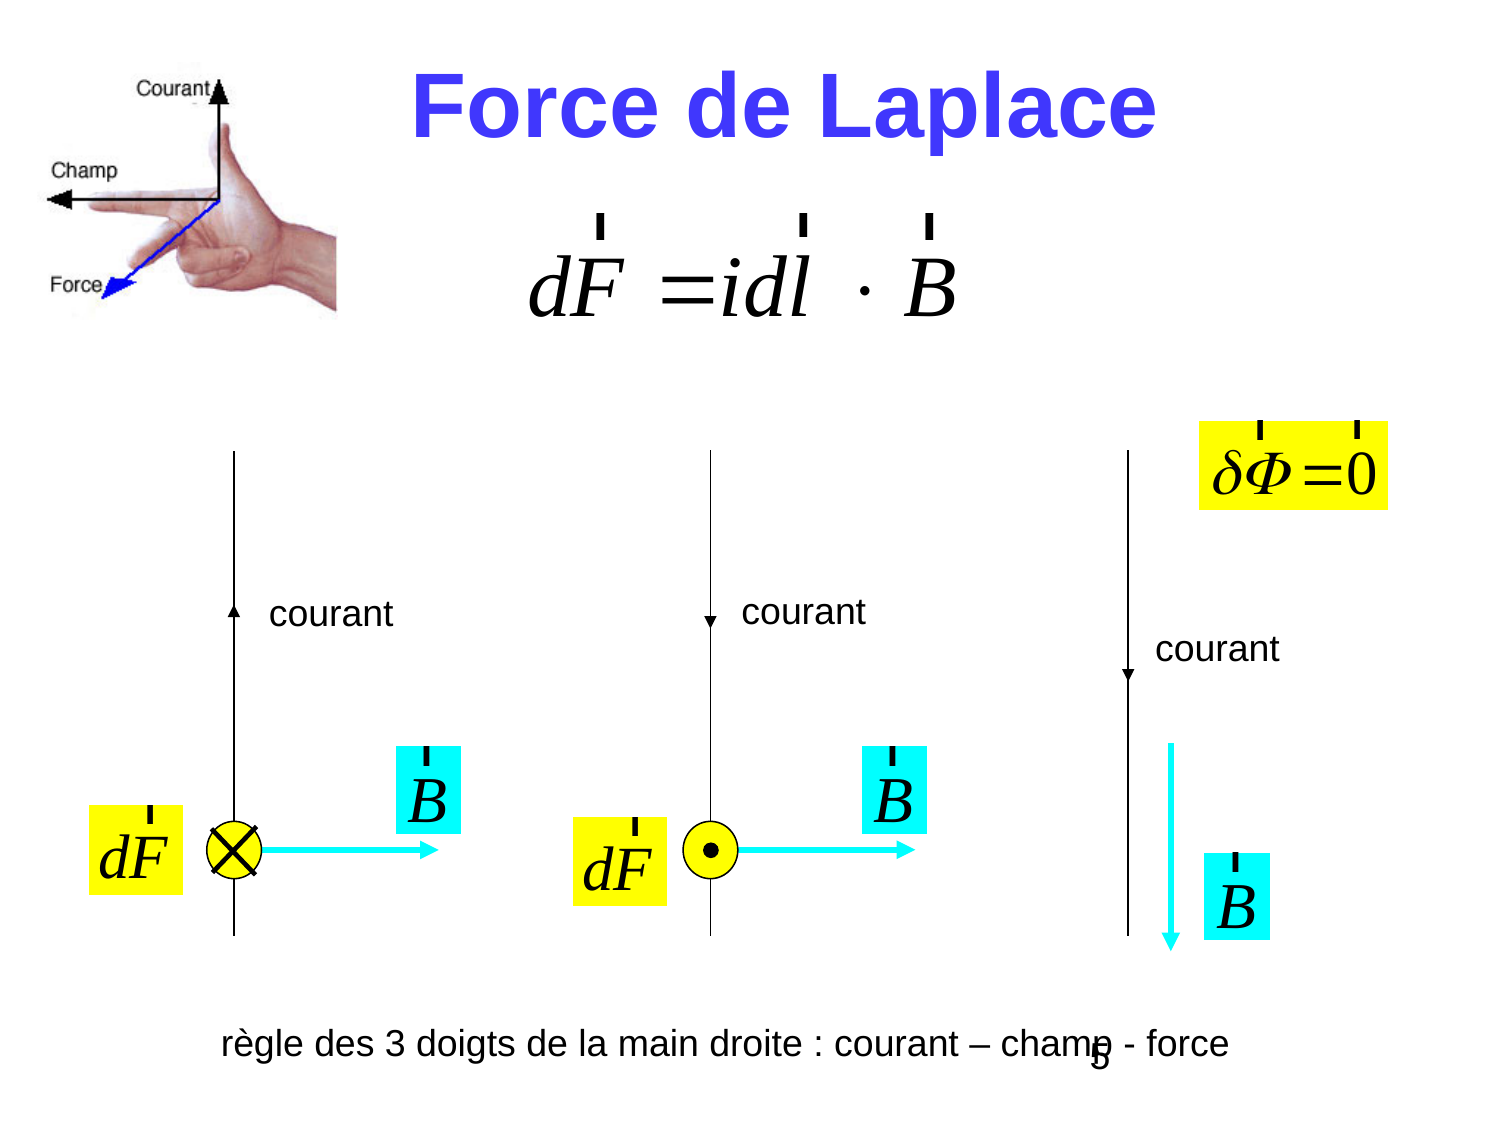

Force de Laplace
courant
courant
courant
 règle des 3 doigts de la main droite : courant – champ - force
5